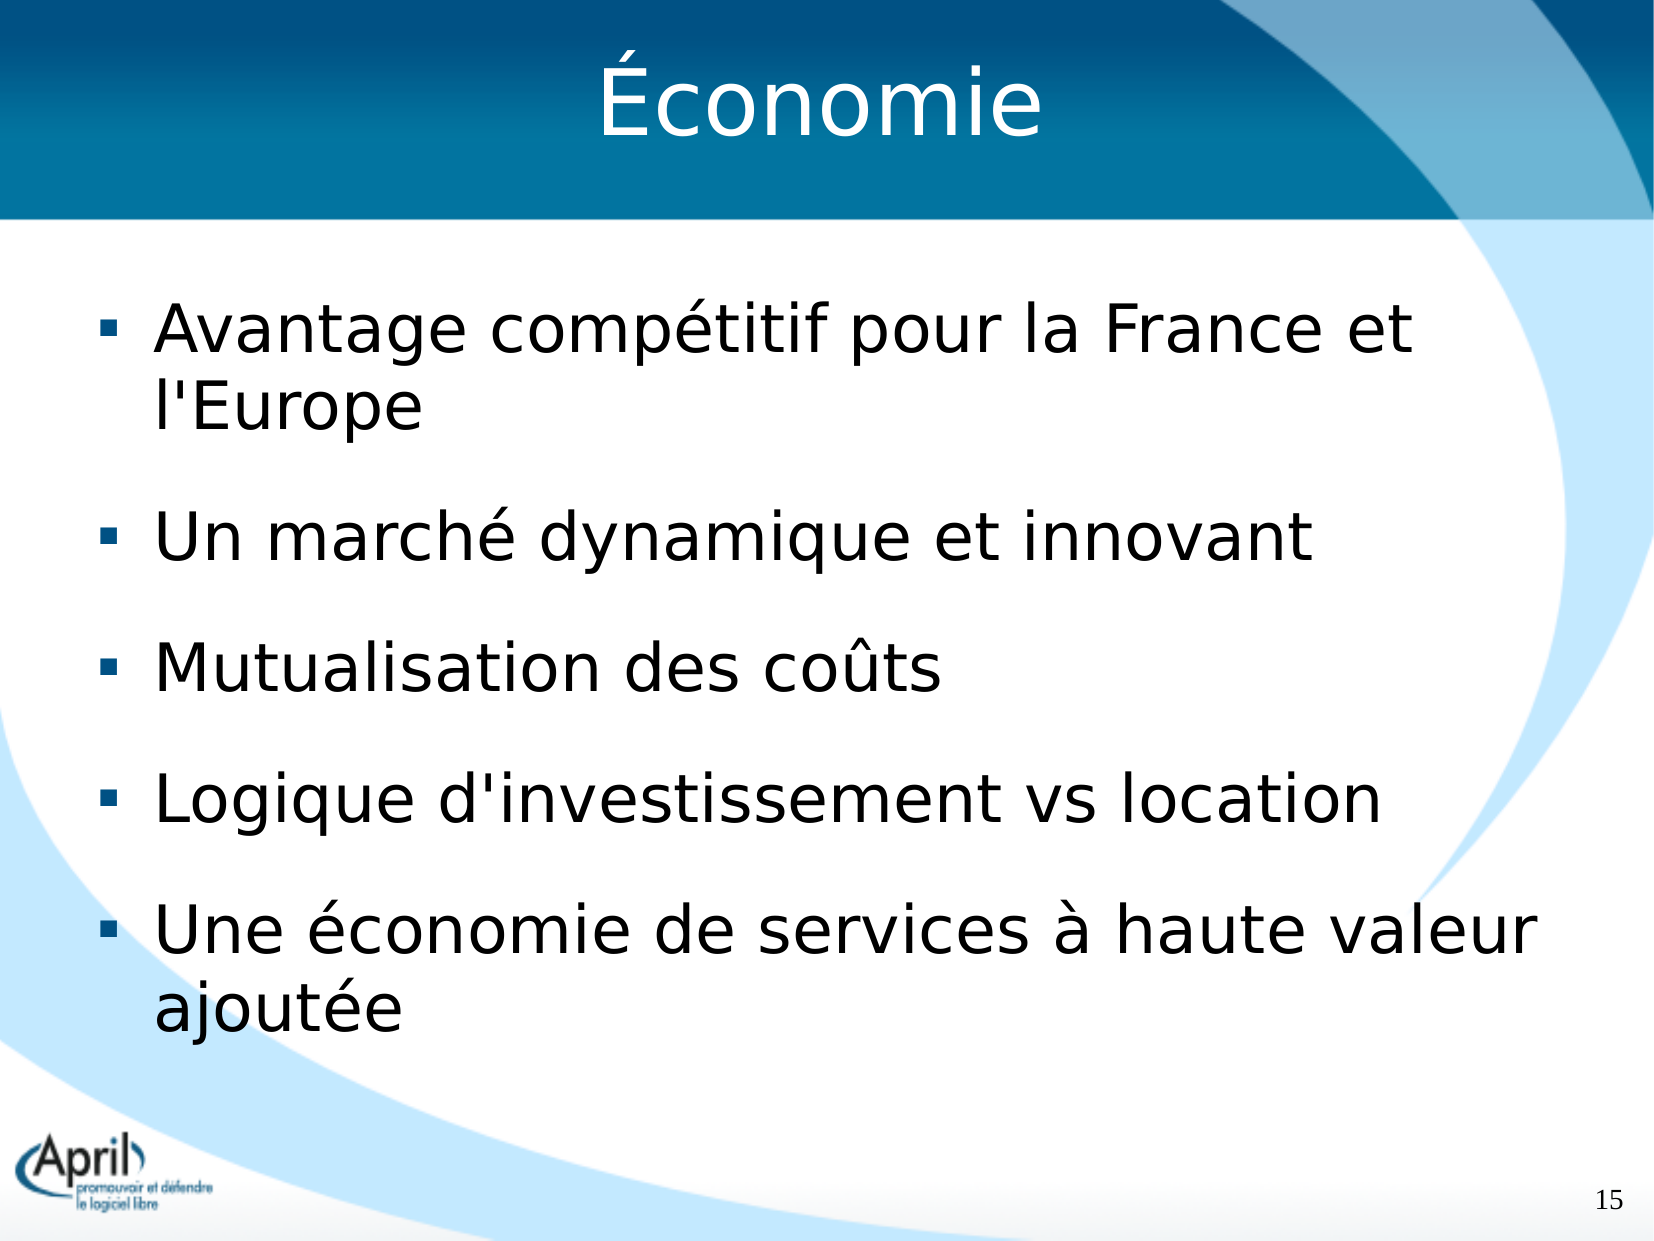

# Économie
Avantage compétitif pour la France et l'Europe
Un marché dynamique et innovant
Mutualisation des coûts
Logique d'investissement vs location
Une économie de services à haute valeur ajoutée
15